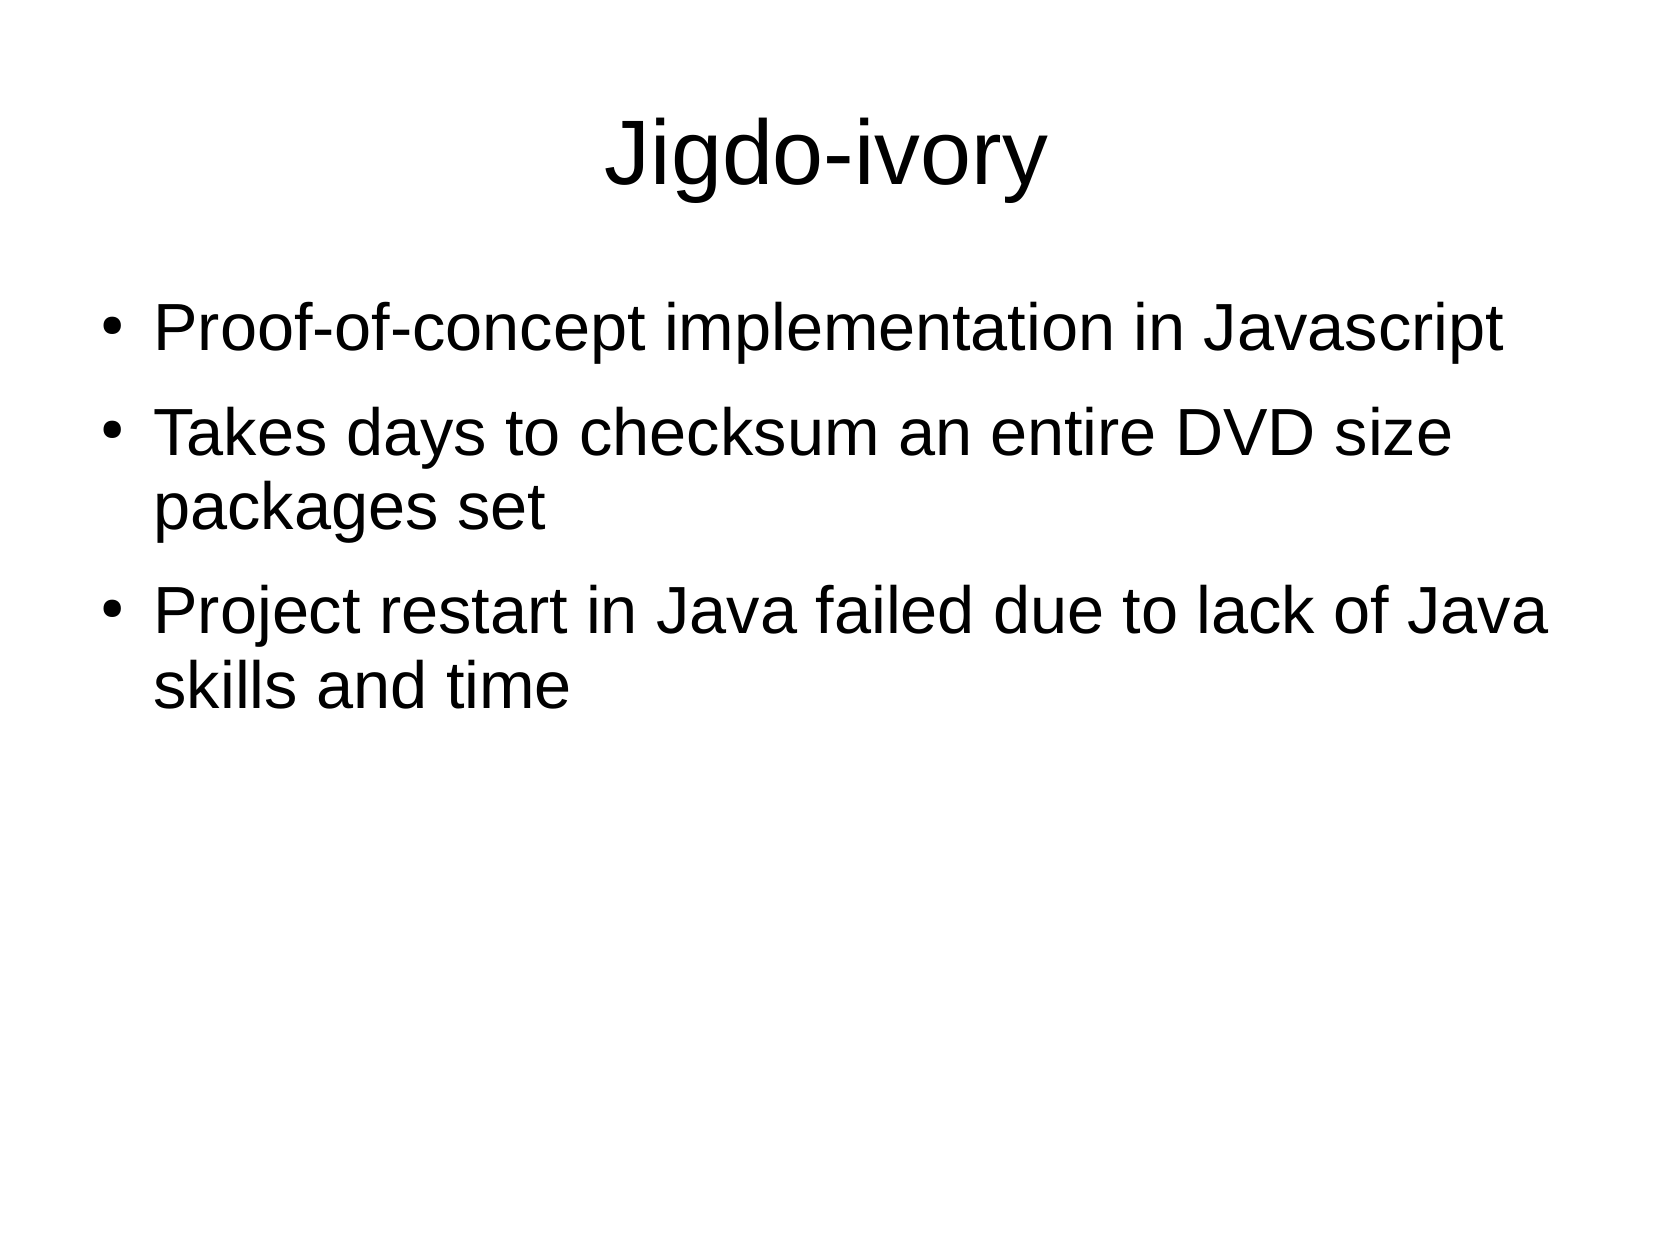

# Jigdo-ivory
Proof-of-concept implementation in Javascript
Takes days to checksum an entire DVD size packages set
Project restart in Java failed due to lack of Java skills and time